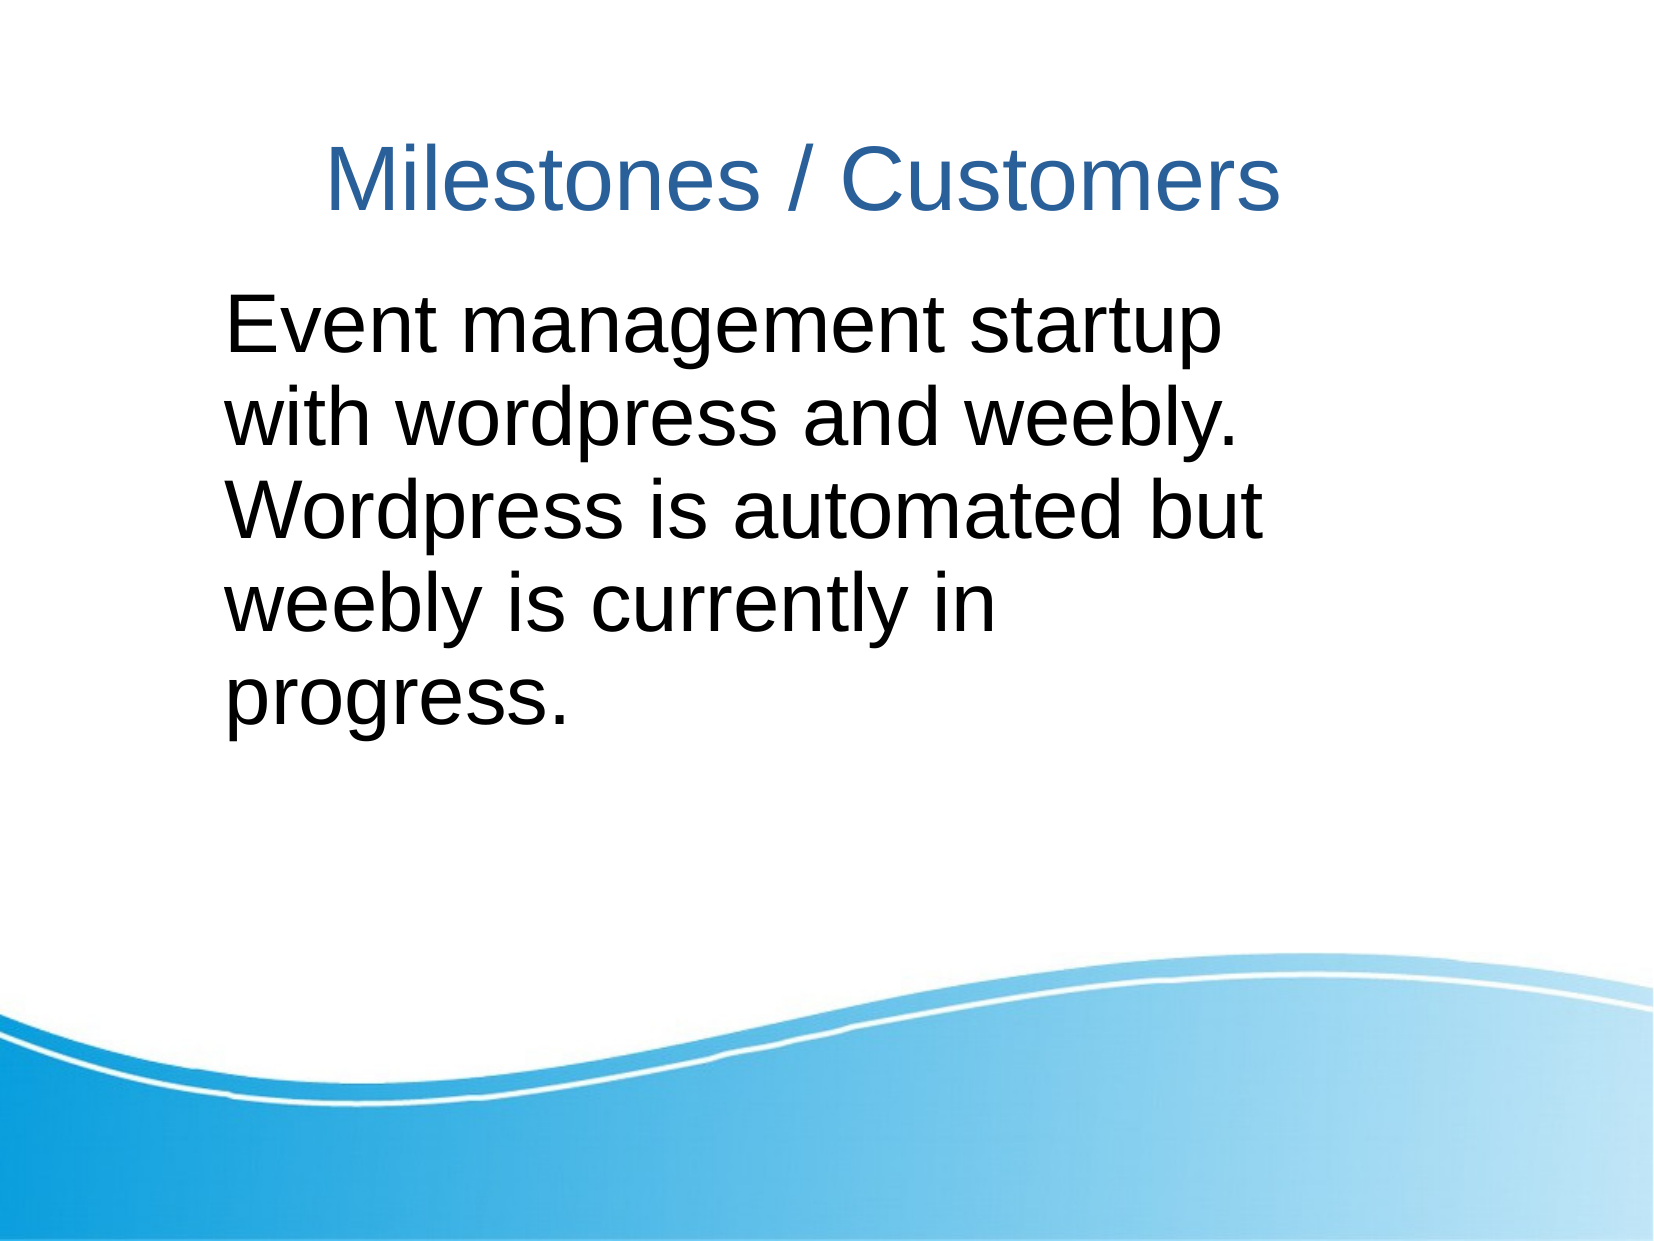

# Milestones / Customers
Event management startup with wordpress and weebly.
Wordpress is automated but weebly is currently in progress.